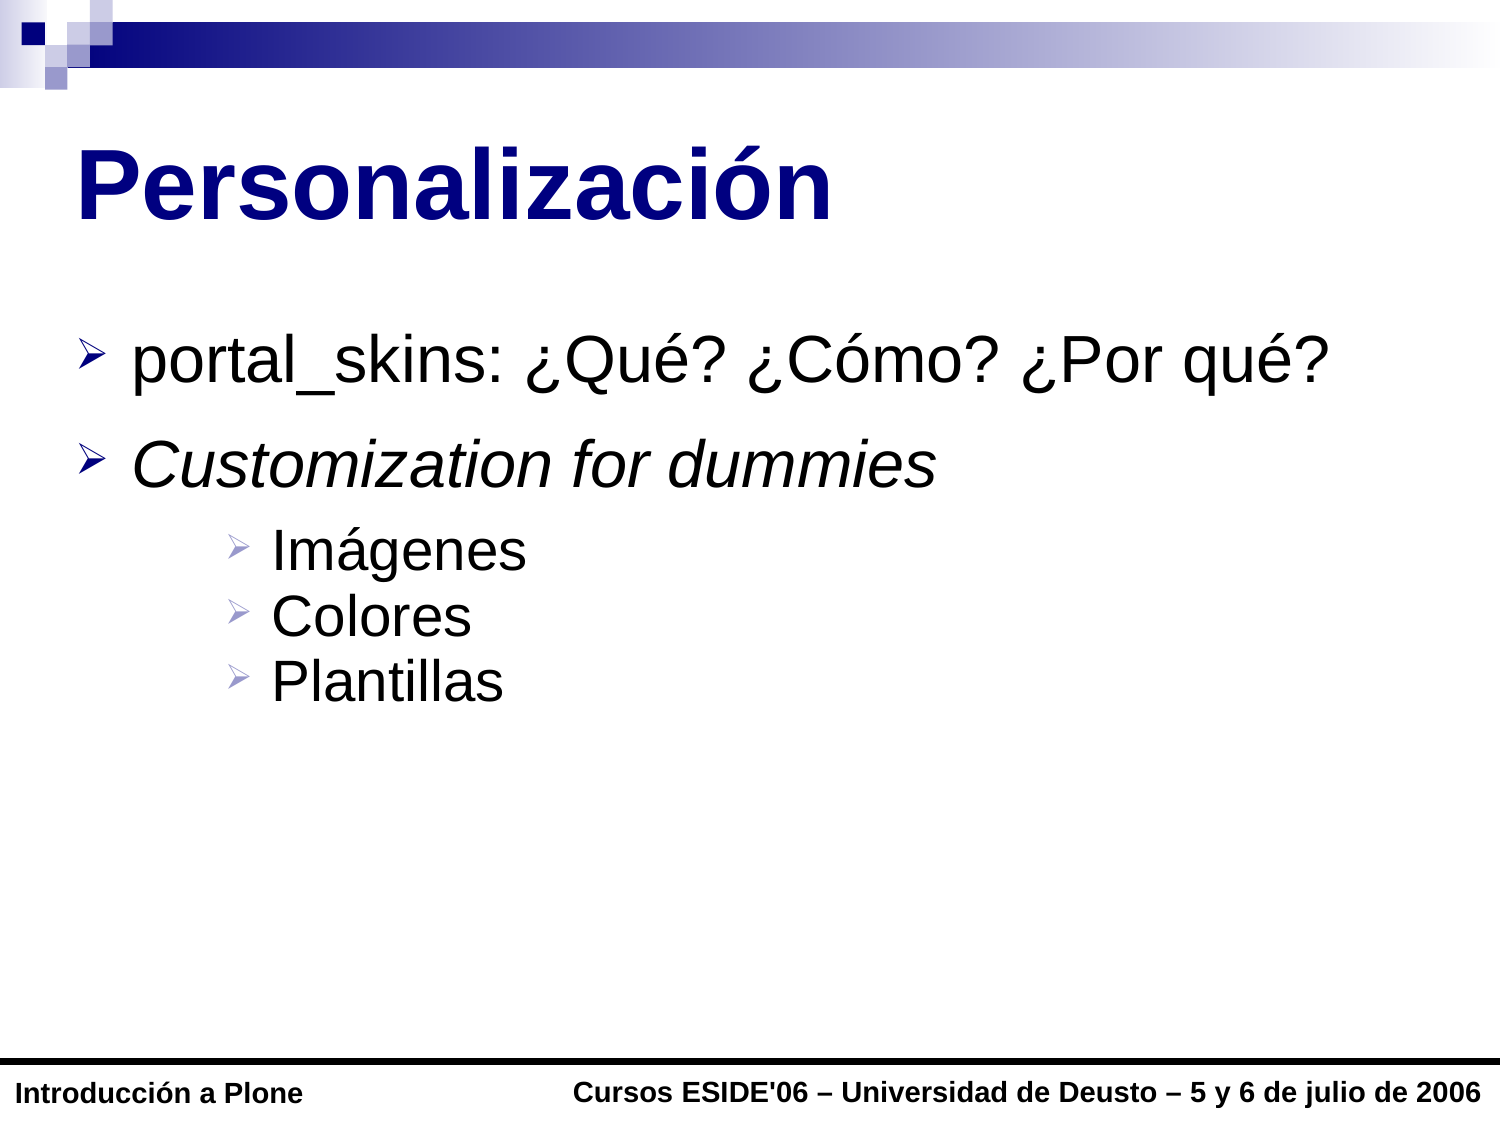

# Personalización
portal_skins: ¿Qué? ¿Cómo? ¿Por qué?
Customization for dummies
Imágenes
Colores
Plantillas